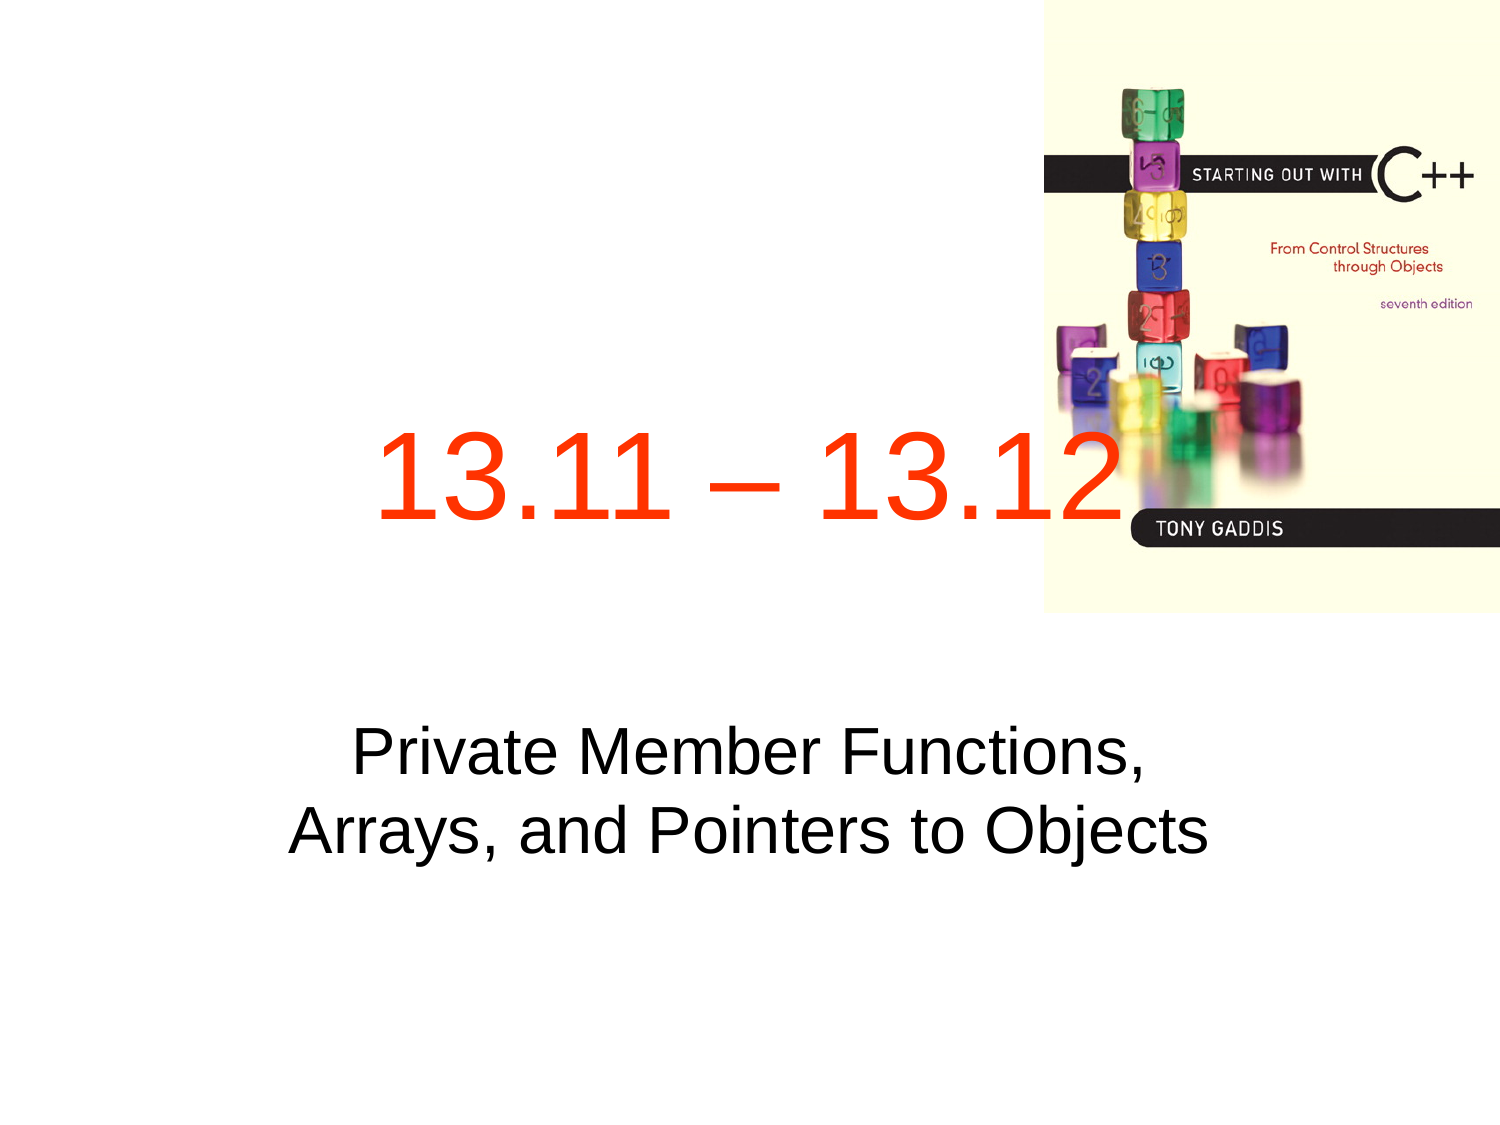

# 13.11 – 13.12
Private Member Functions, Arrays, and Pointers to Objects